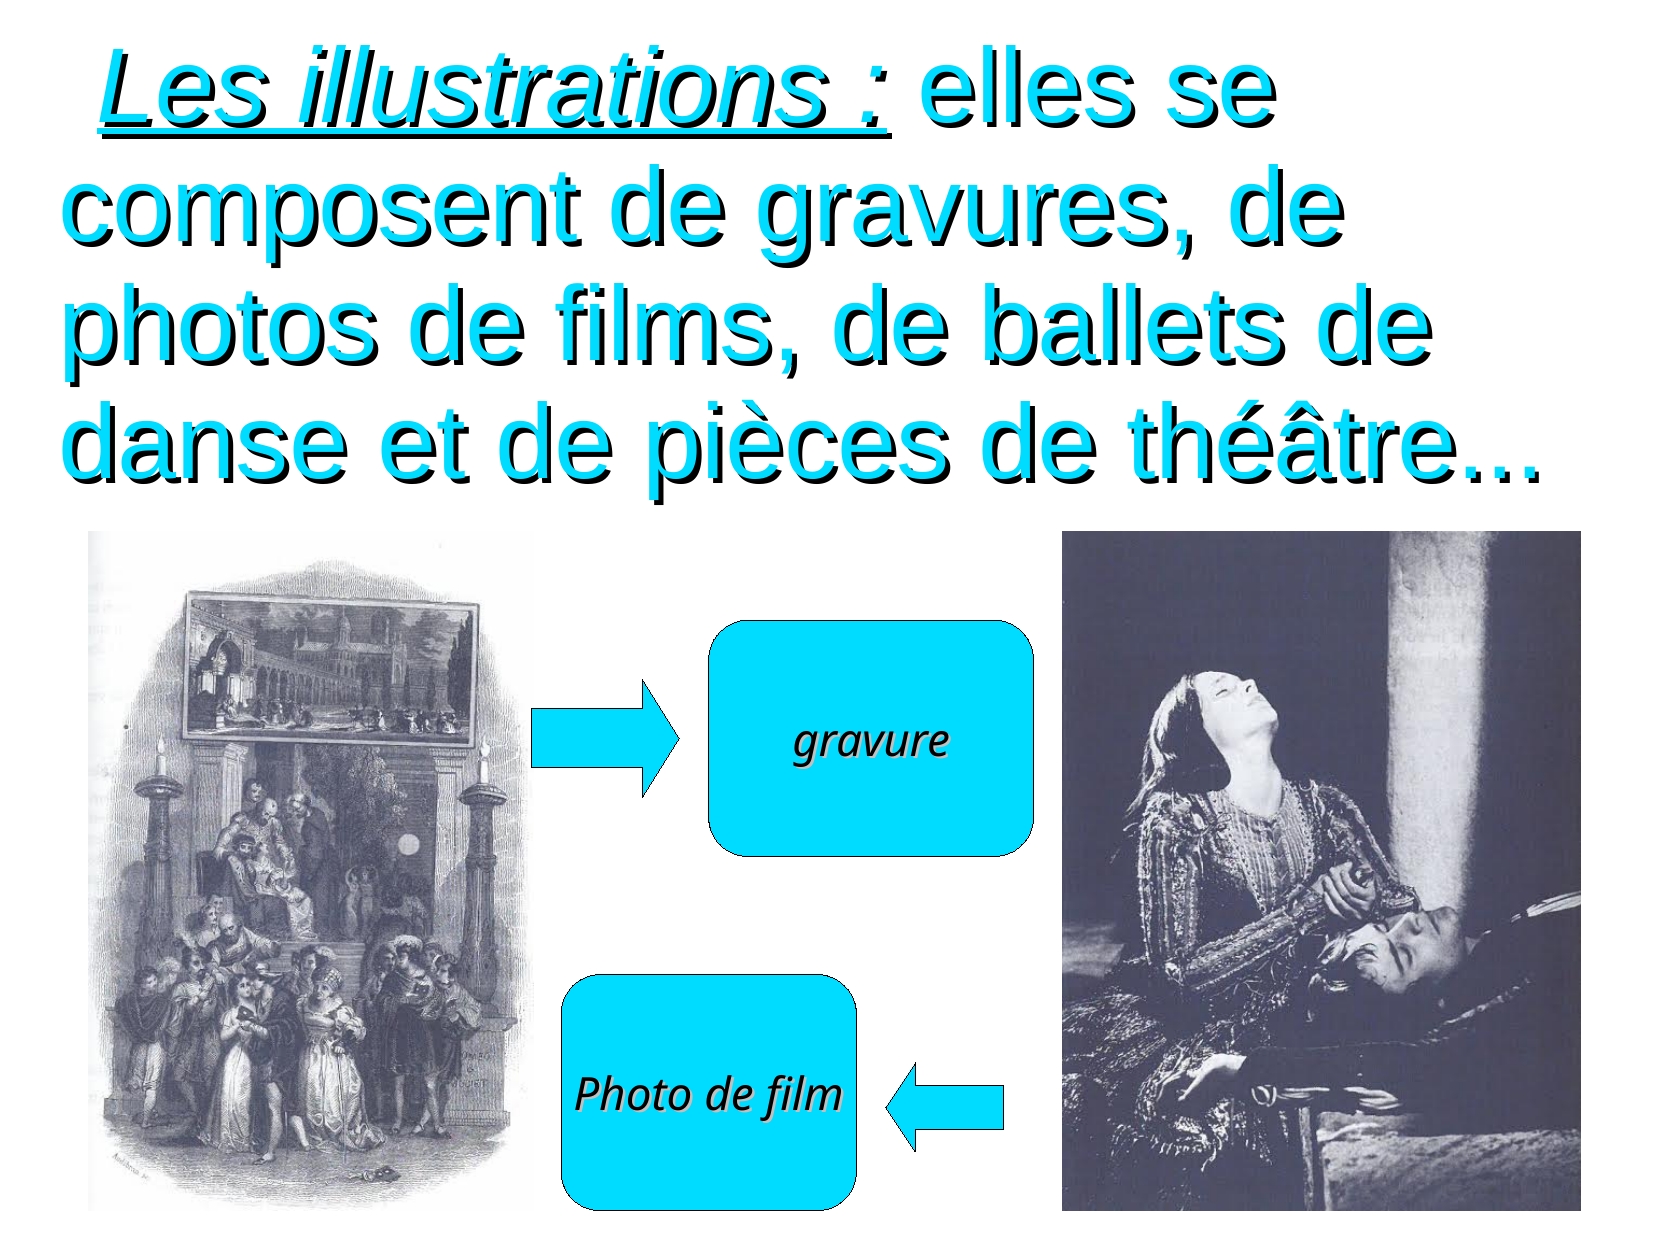

# Les illustrations : elles se composent de gravures, de photos de films, de ballets de danse et de pièces de théâtre...
gravure
Photo de film